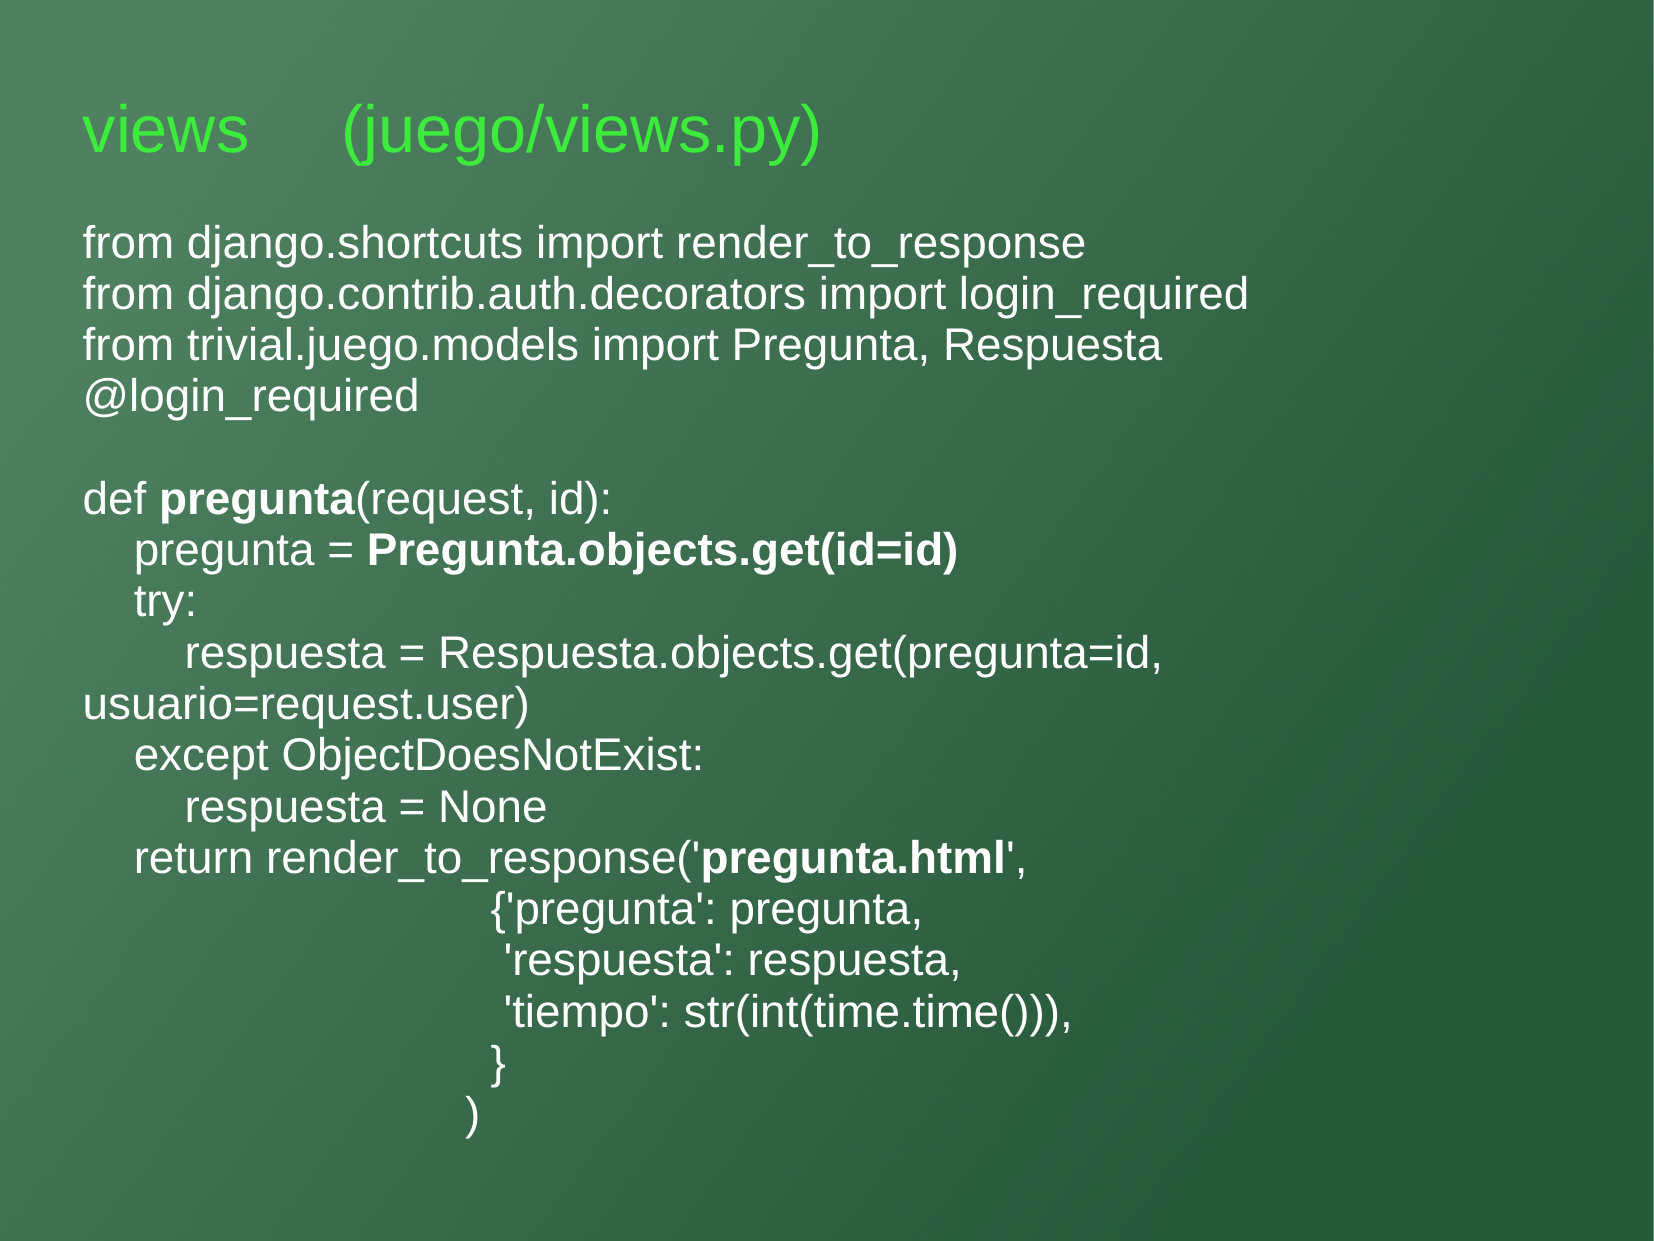

# views (juego/views.py)
from django.shortcuts import render_to_response
from django.contrib.auth.decorators import login_required
from trivial.juego.models import Pregunta, Respuesta
@login_required
def pregunta(request, id):
 pregunta = Pregunta.objects.get(id=id)
 try:
 respuesta = Respuesta.objects.get(pregunta=id, usuario=request.user)
 except ObjectDoesNotExist:
 respuesta = None
 return render_to_response('pregunta.html',
 {'pregunta': pregunta,
 'respuesta': respuesta,
 'tiempo': str(int(time.time())),
 }
 )